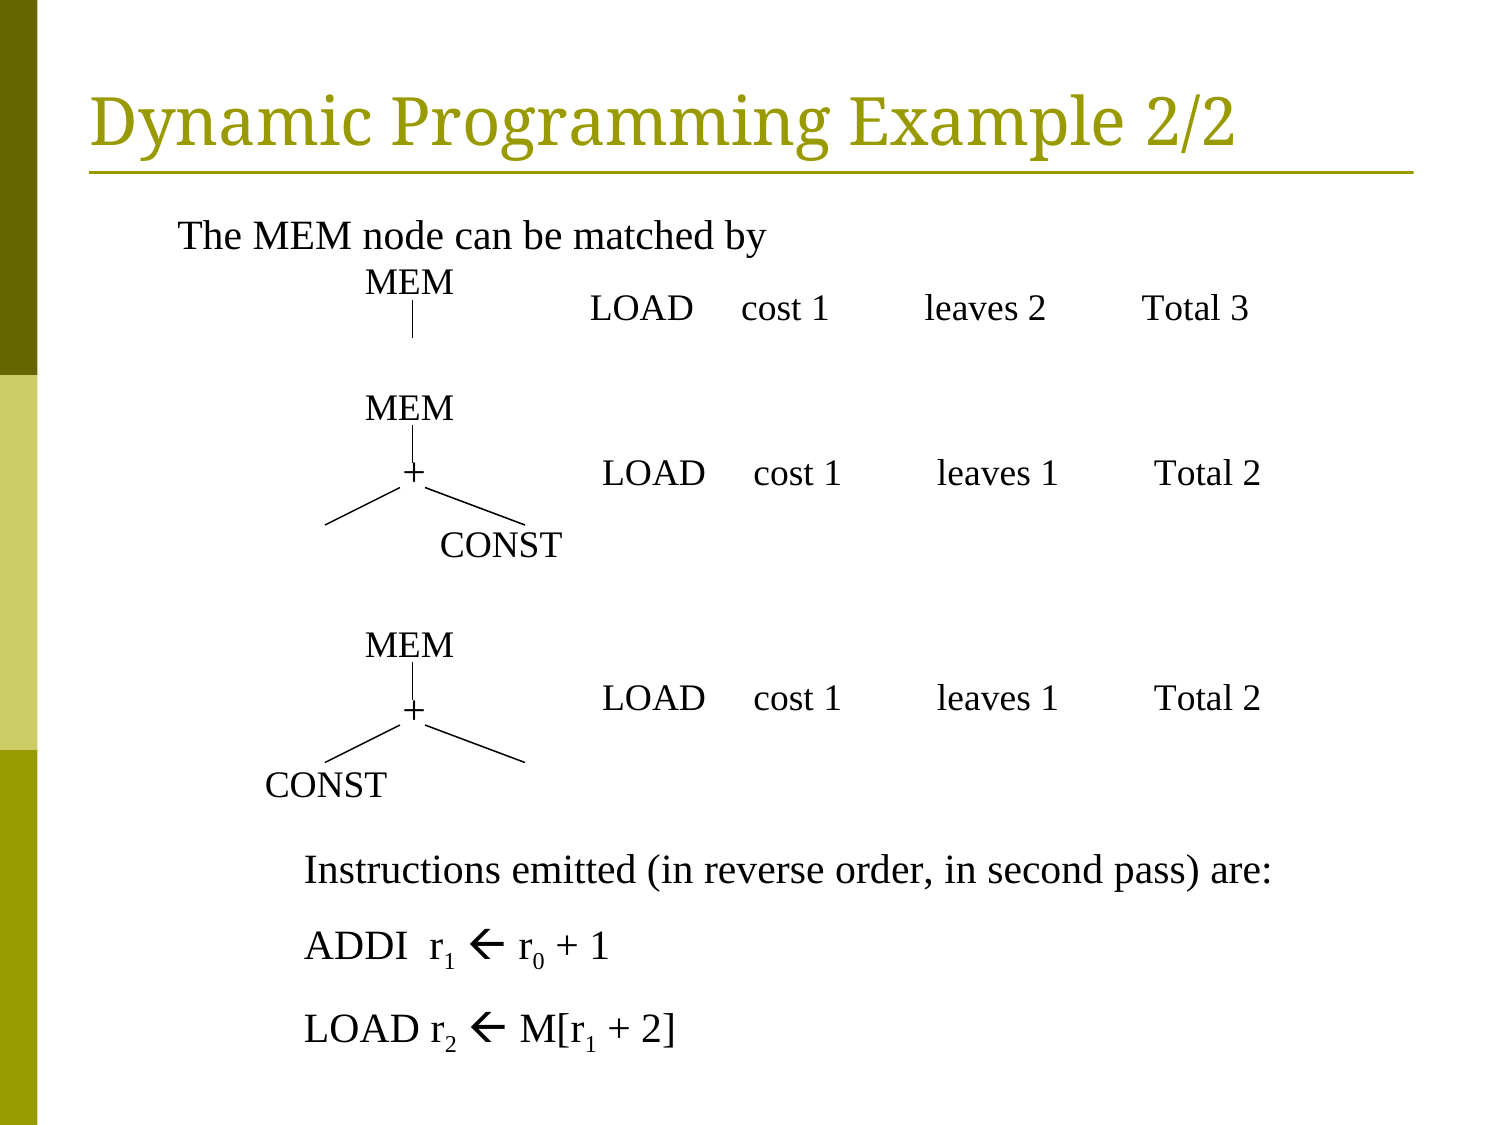

# Dynamic Programming Example 2/2
The MEM node can be matched by
MEM
LOAD cost 1 leaves 2 Total 3
MEM
+
LOAD cost 1 leaves 1 Total 2
CONST
MEM
LOAD cost 1 leaves 1 Total 2
+
CONST
Instructions emitted (in reverse order, in second pass) are:
ADDI r1  r0 + 1
LOAD r2  M[r1 + 2]